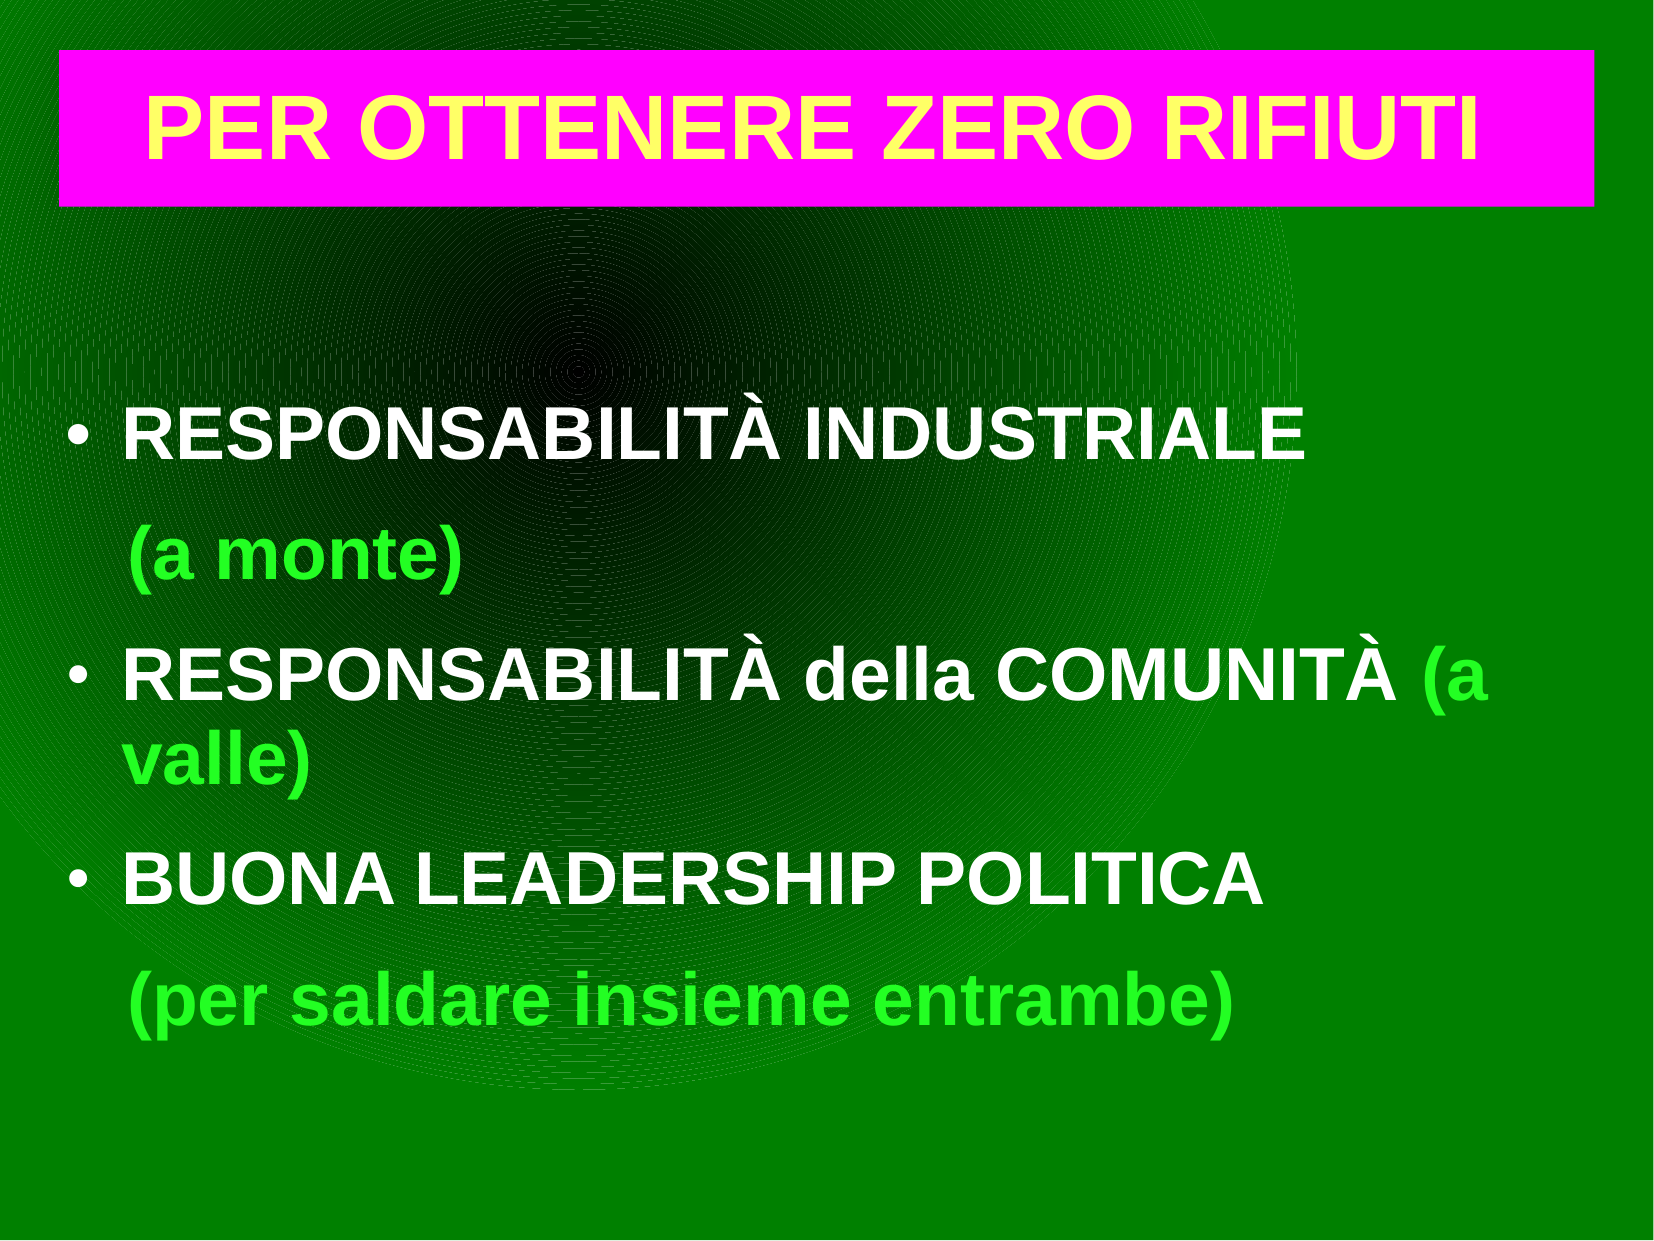

# PER OTTENERE ZERO RIFIUTI
RESPONSABILITÀ INDUSTRIALE
 (a monte)
RESPONSABILITÀ della COMUNITÀ (a valle)
BUONA LEADERSHIP POLITICA
 (per saldare insieme entrambe)